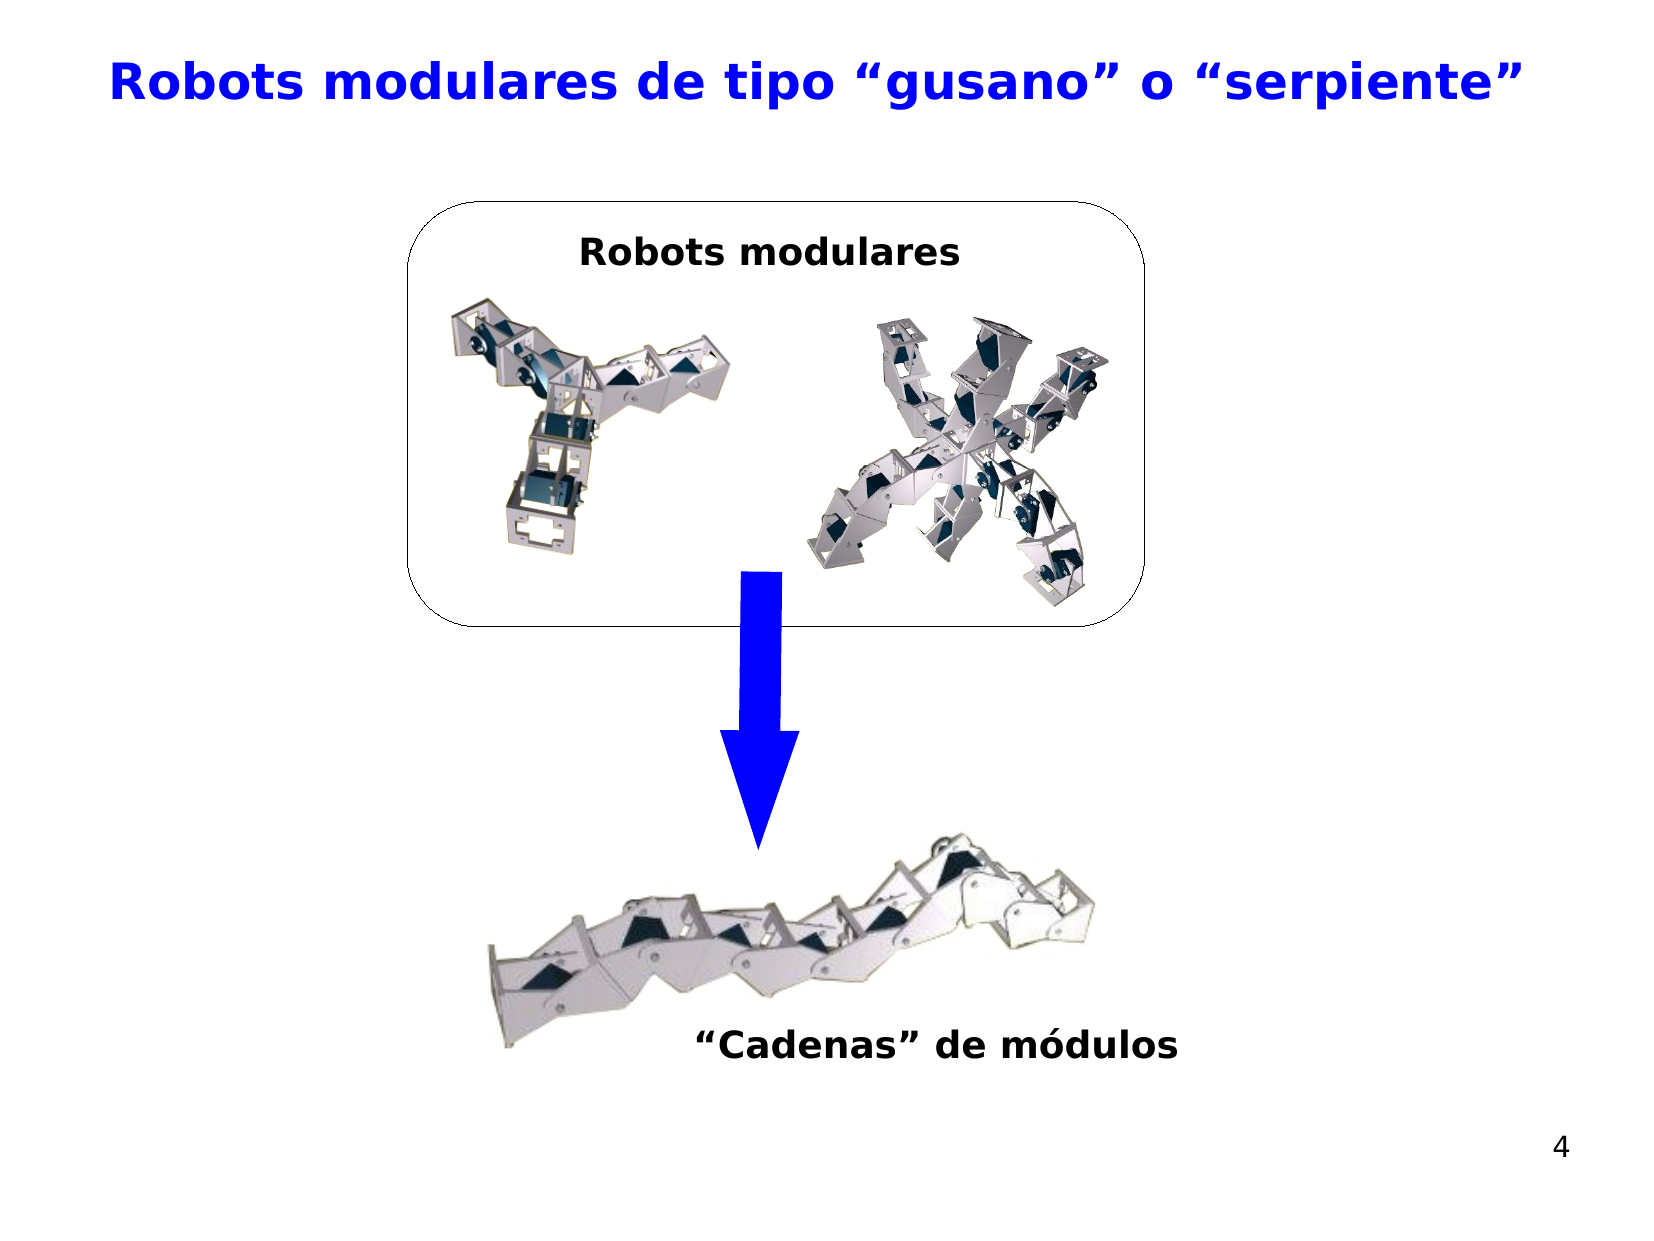

Robots modulares de tipo “gusano” o “serpiente”
Robots modulares
“Cadenas” de módulos
4